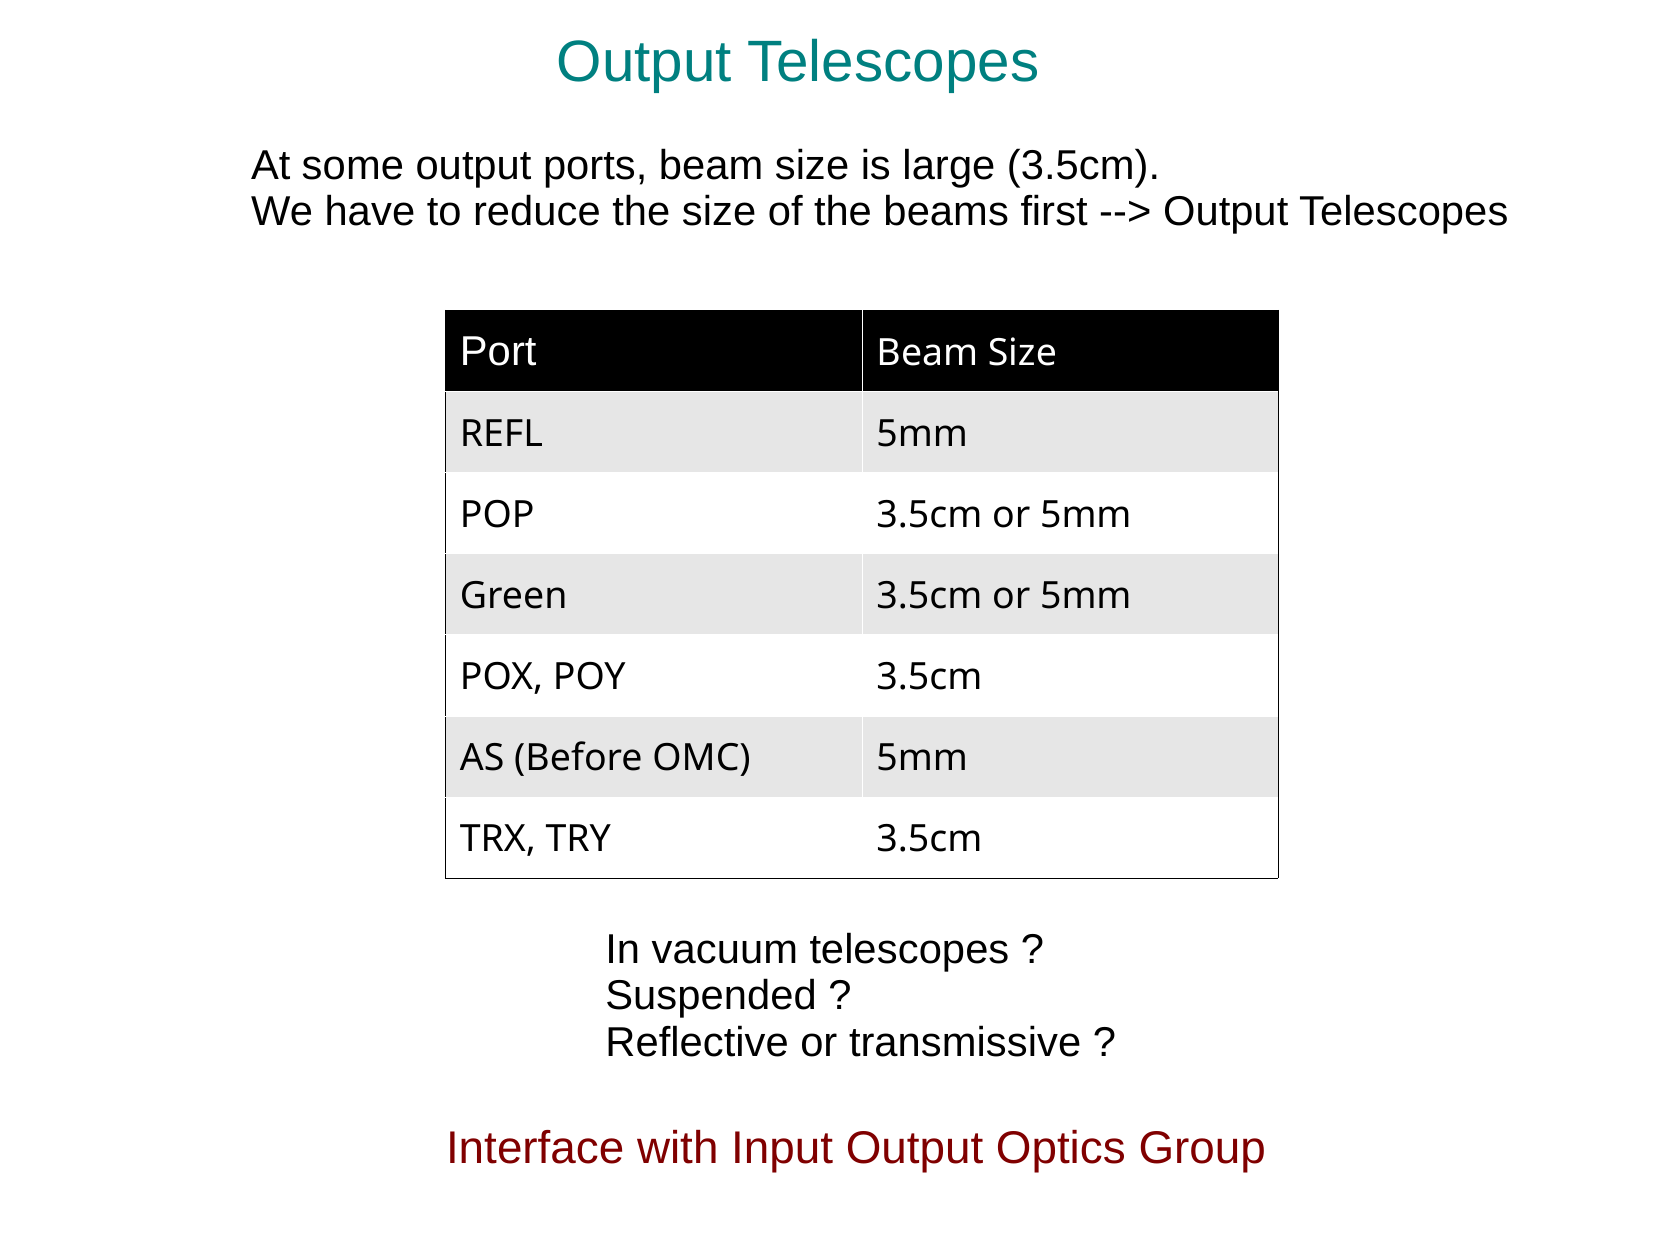

Output Telescopes
At some output ports, beam size is large (3.5cm).
We have to reduce the size of the beams first --> Output Telescopes
| Port | Beam Size |
| --- | --- |
| REFL | 5mm |
| POP | 3.5cm or 5mm |
| Green | 3.5cm or 5mm |
| POX, POY | 3.5cm |
| AS (Before OMC) | 5mm |
| TRX, TRY | 3.5cm |
In vacuum telescopes ?
Suspended ?
Reflective or transmissive ?
Interface with Input Output Optics Group